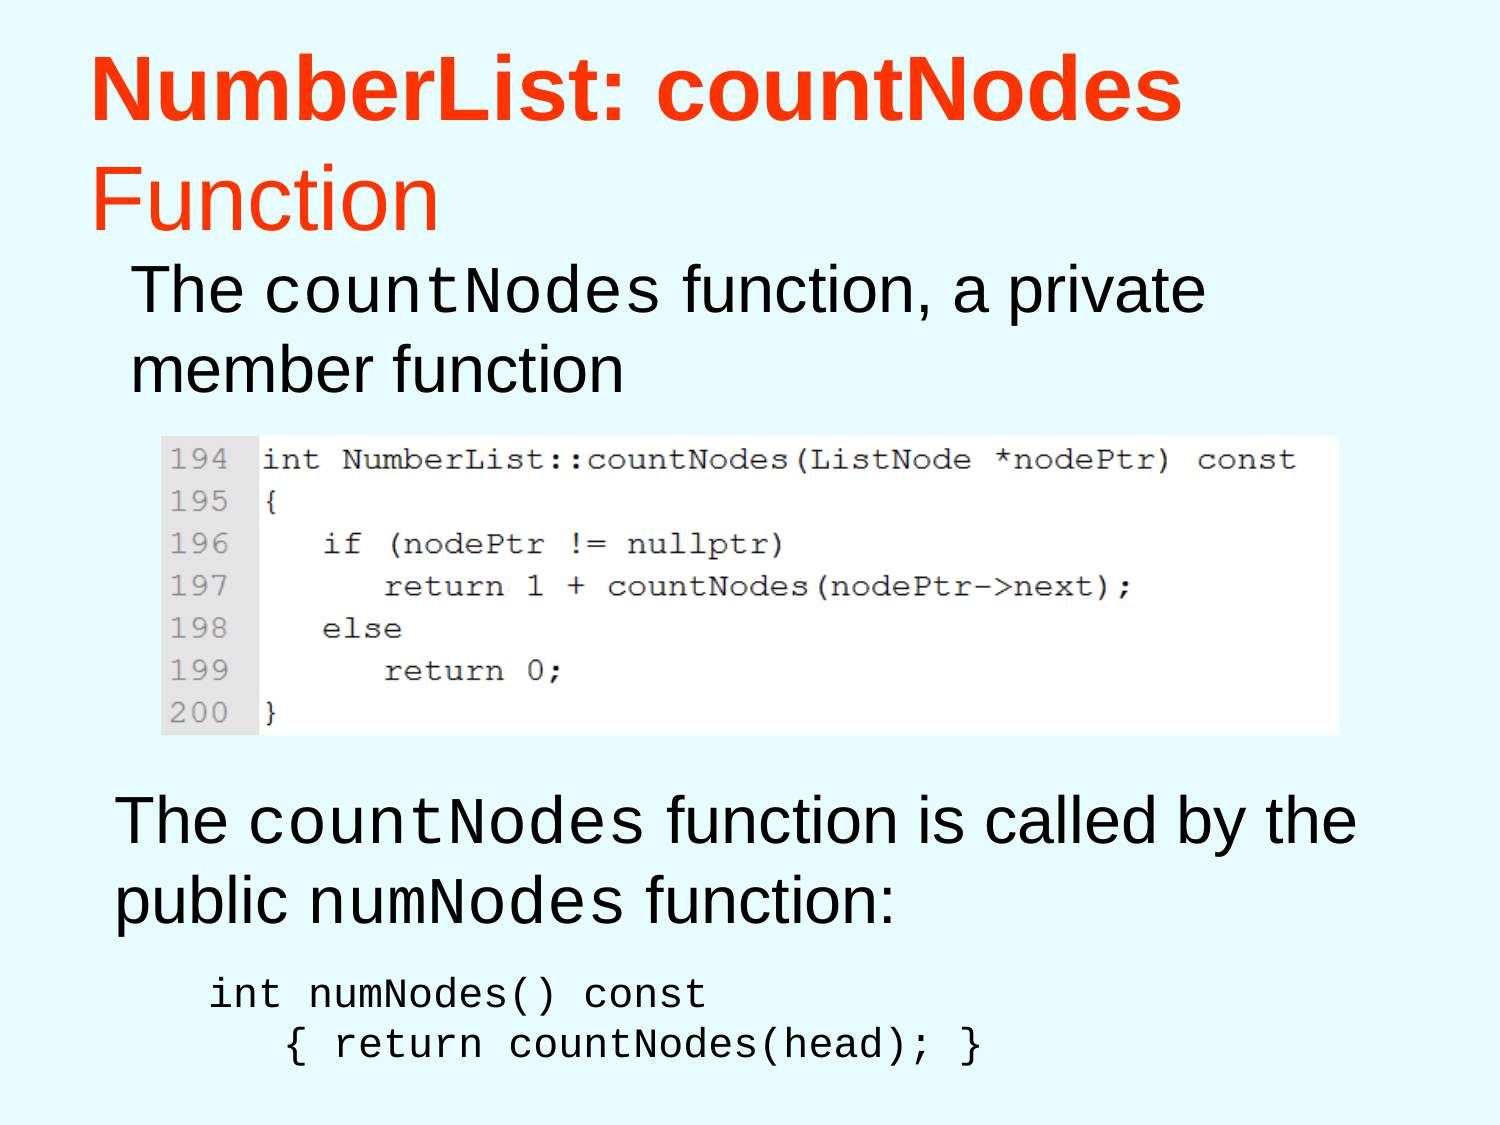

# NumberList: countNodes Function
The countNodes function, a private member function
The countNodes function is called by the public numNodes function:
int numNodes() const
 { return countNodes(head); }